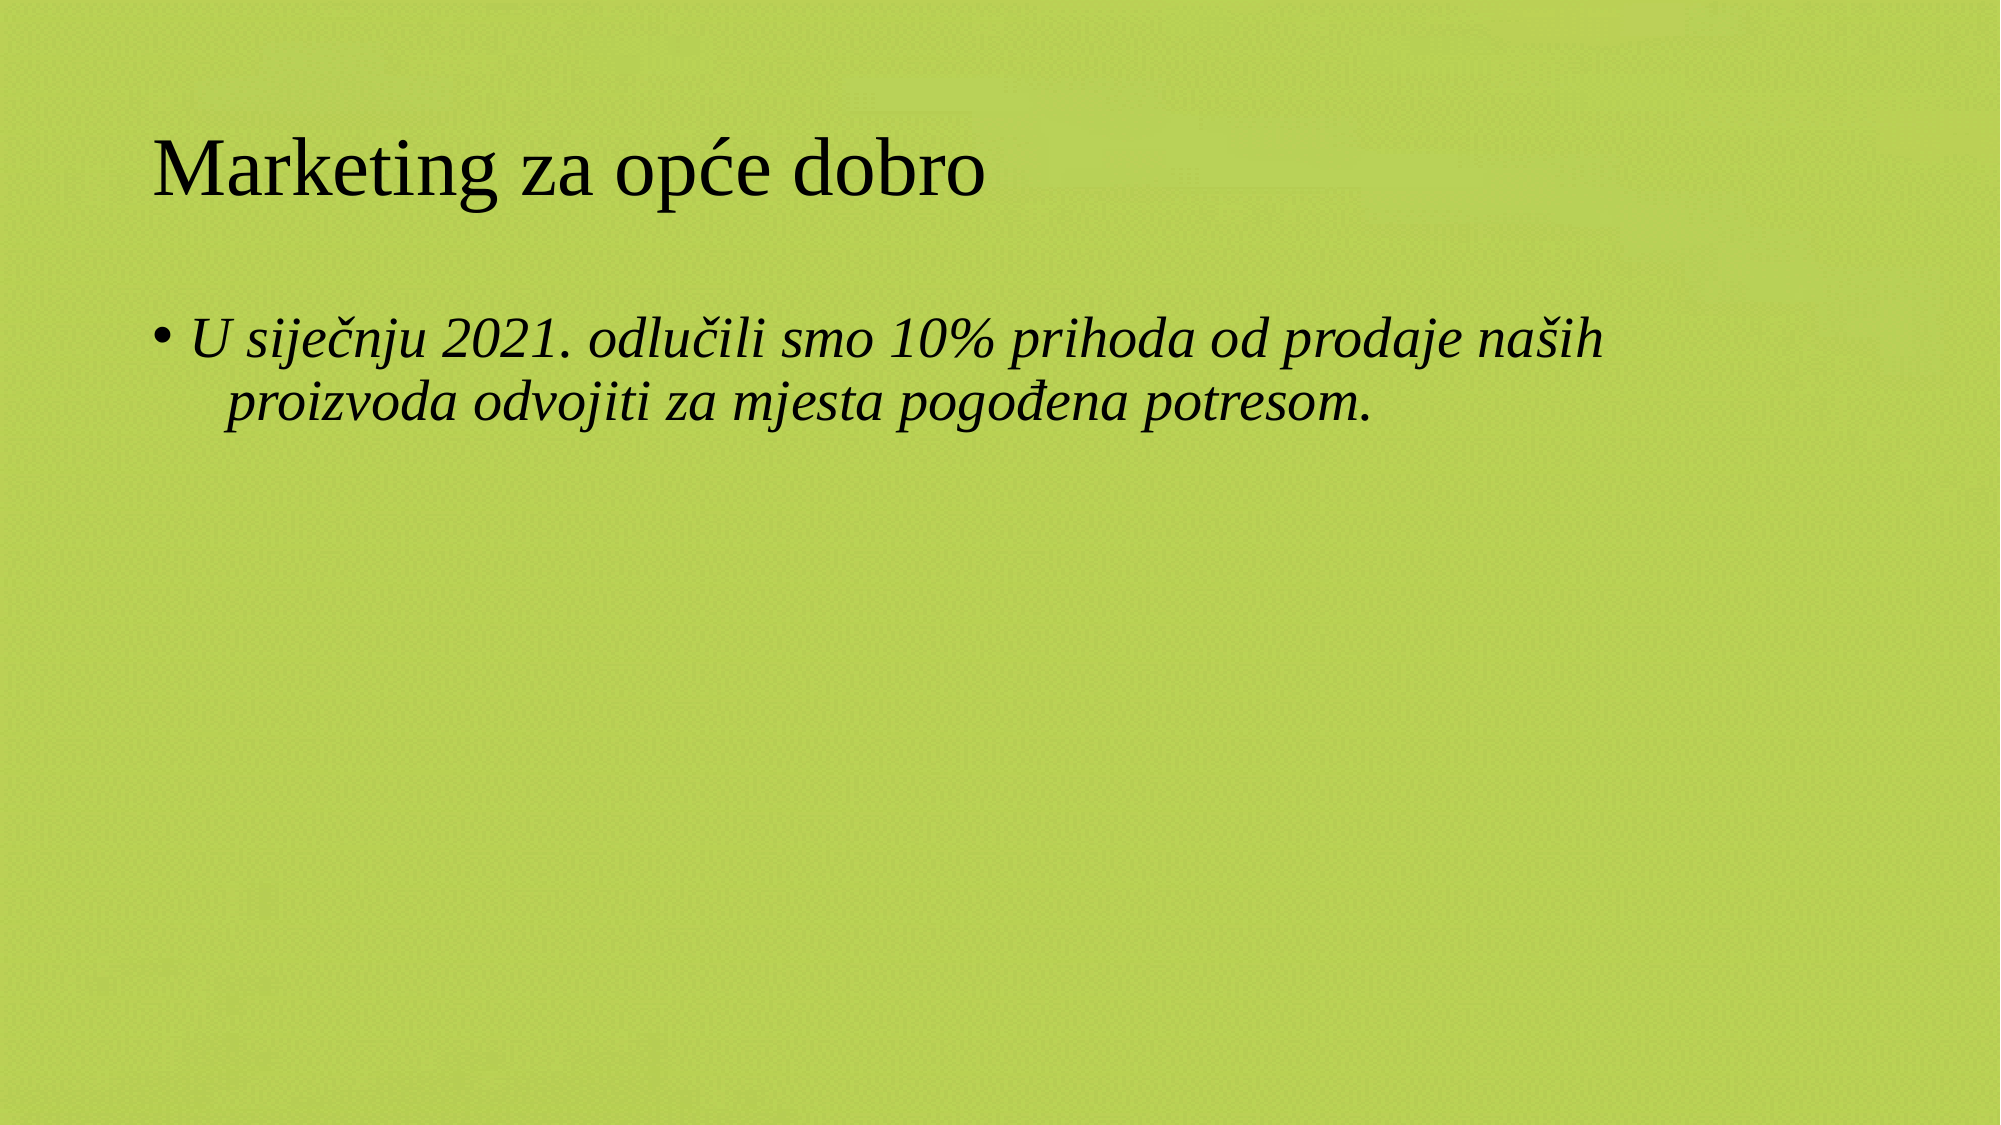

# Marketing za opće dobro
U siječnju 2021. odlučili smo 10% prihoda od prodaje naših proizvoda odvojiti za mjesta pogođena potresom.